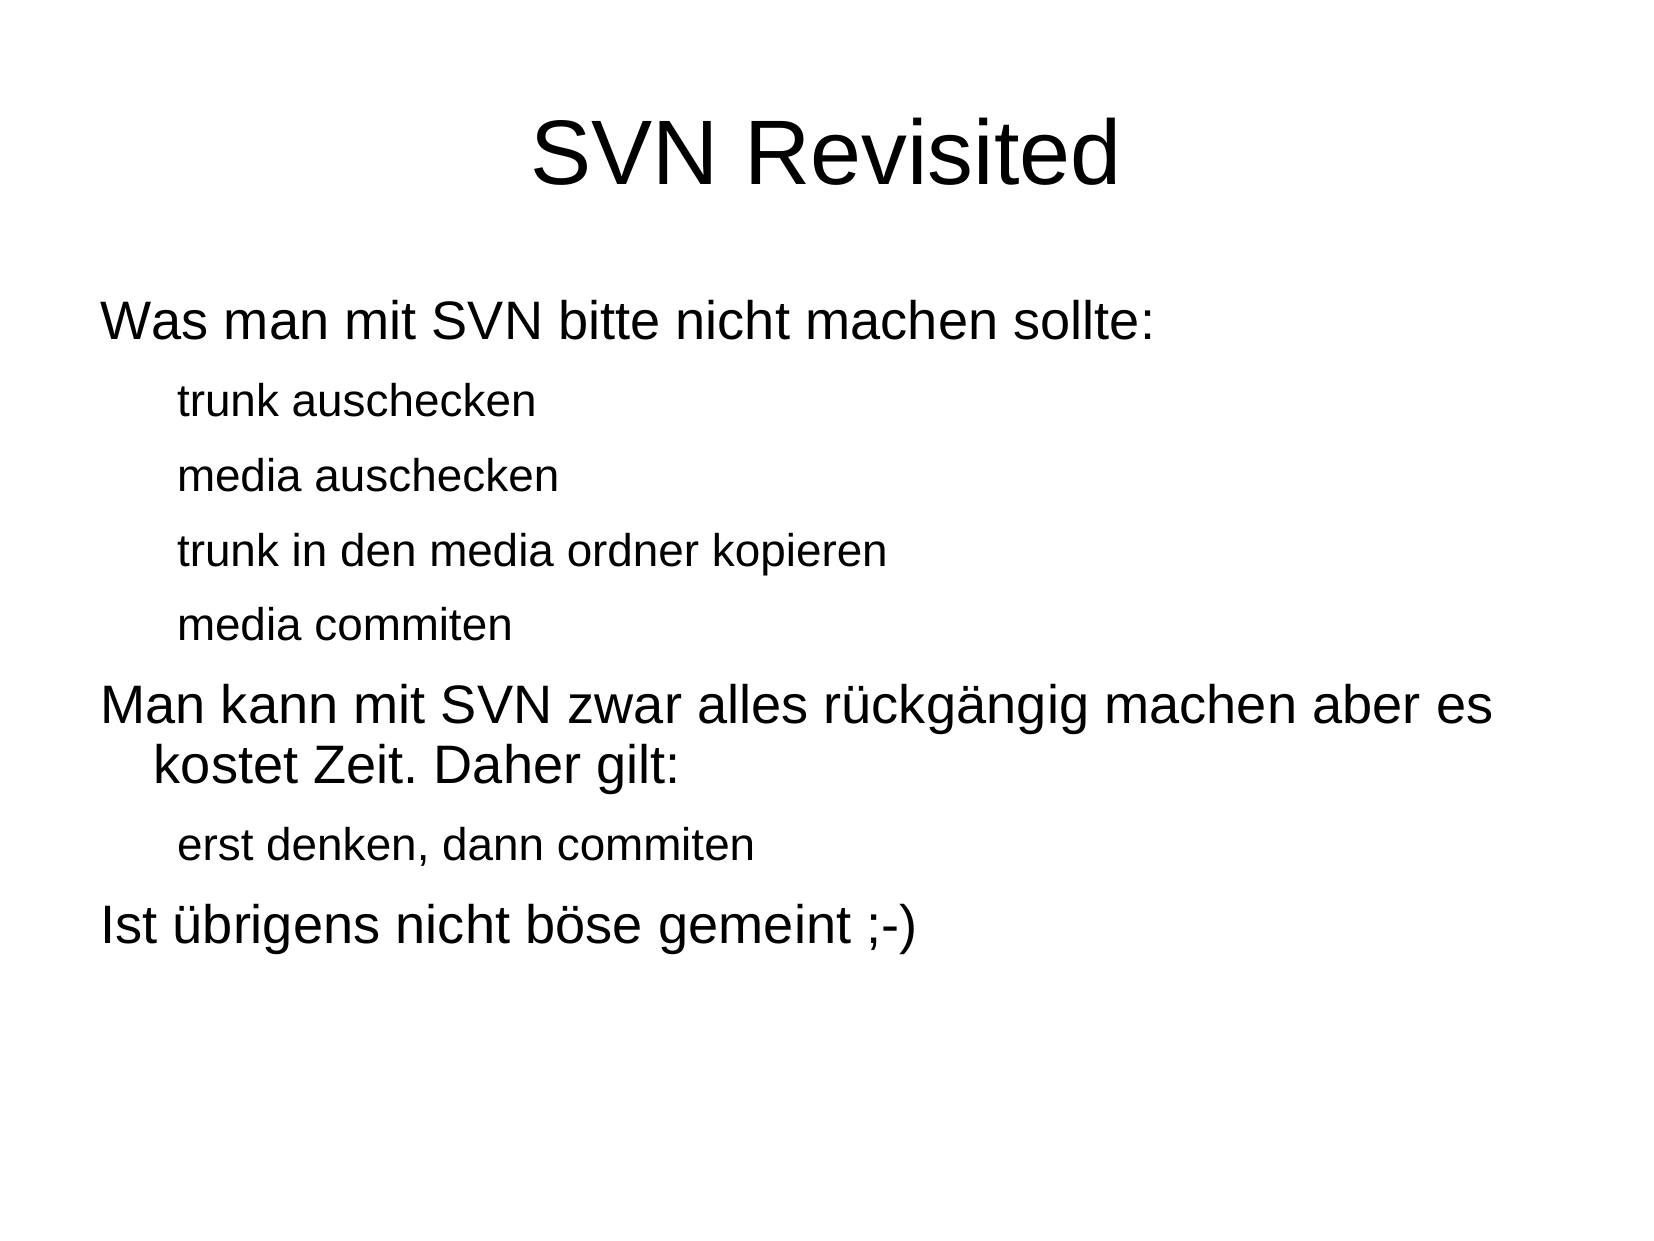

# SVN Revisited
Was man mit SVN bitte nicht machen sollte:
trunk auschecken
media auschecken
trunk in den media ordner kopieren
media commiten
Man kann mit SVN zwar alles rückgängig machen aber es kostet Zeit. Daher gilt:
erst denken, dann commiten
Ist übrigens nicht böse gemeint ;-)